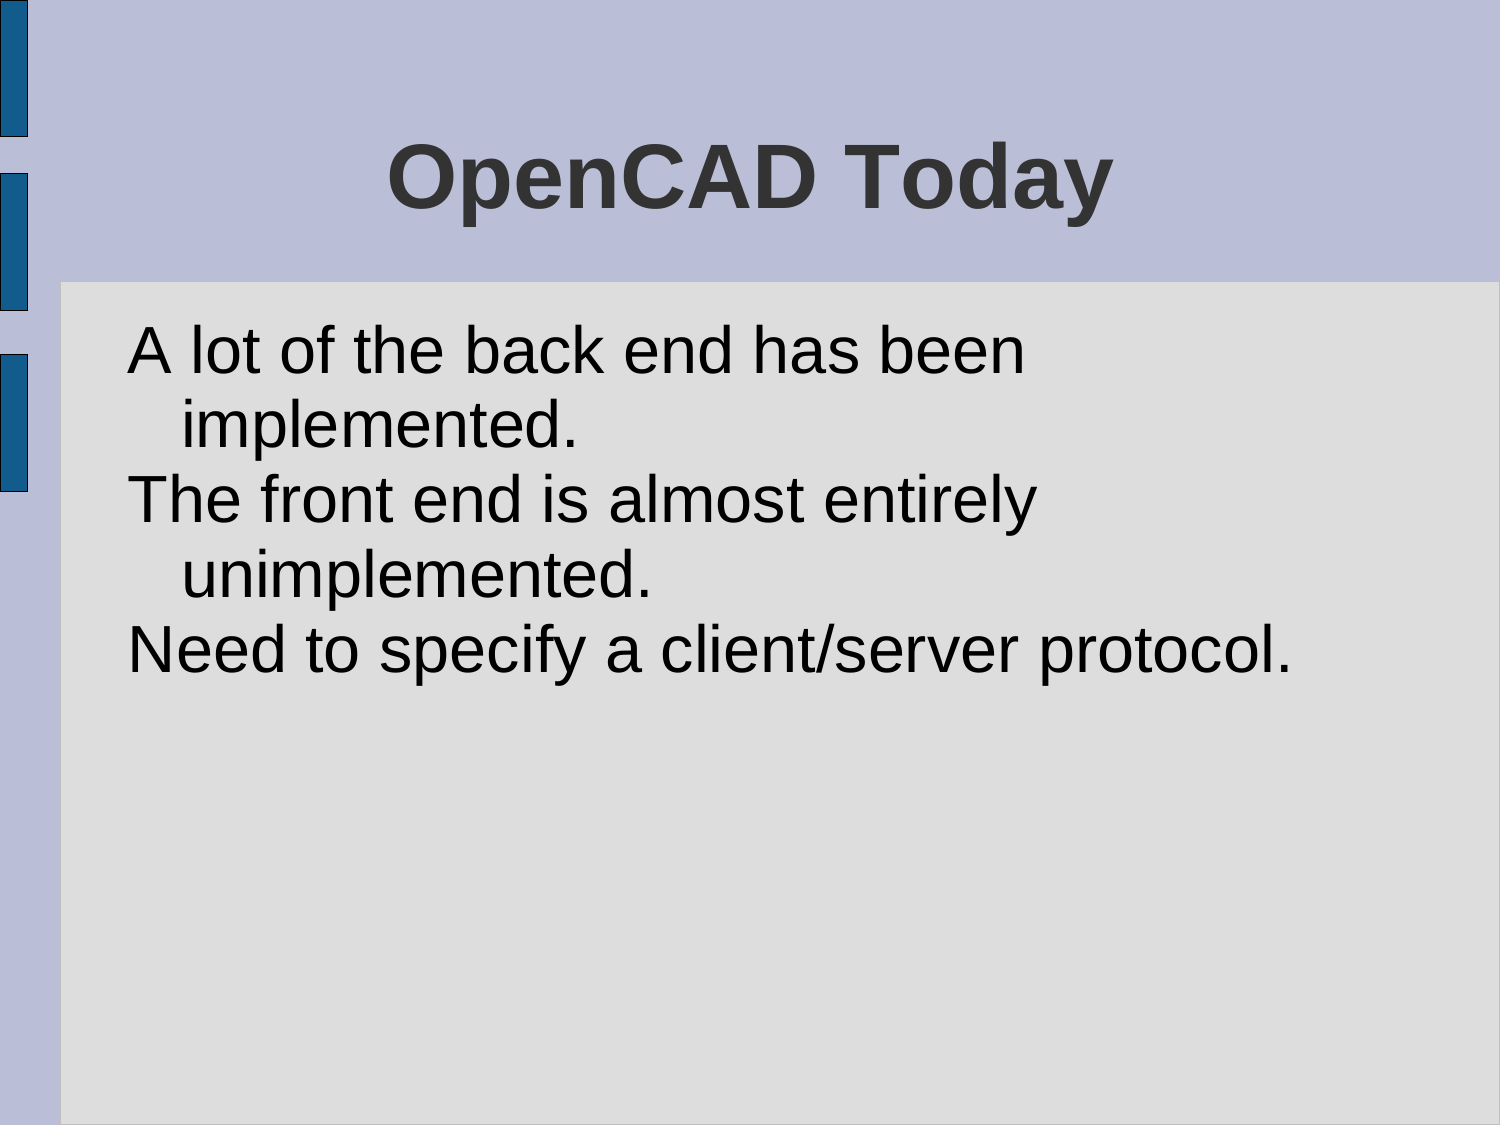

# OpenCAD Today
A lot of the back end has been implemented.
The front end is almost entirely unimplemented.
Need to specify a client/server protocol.